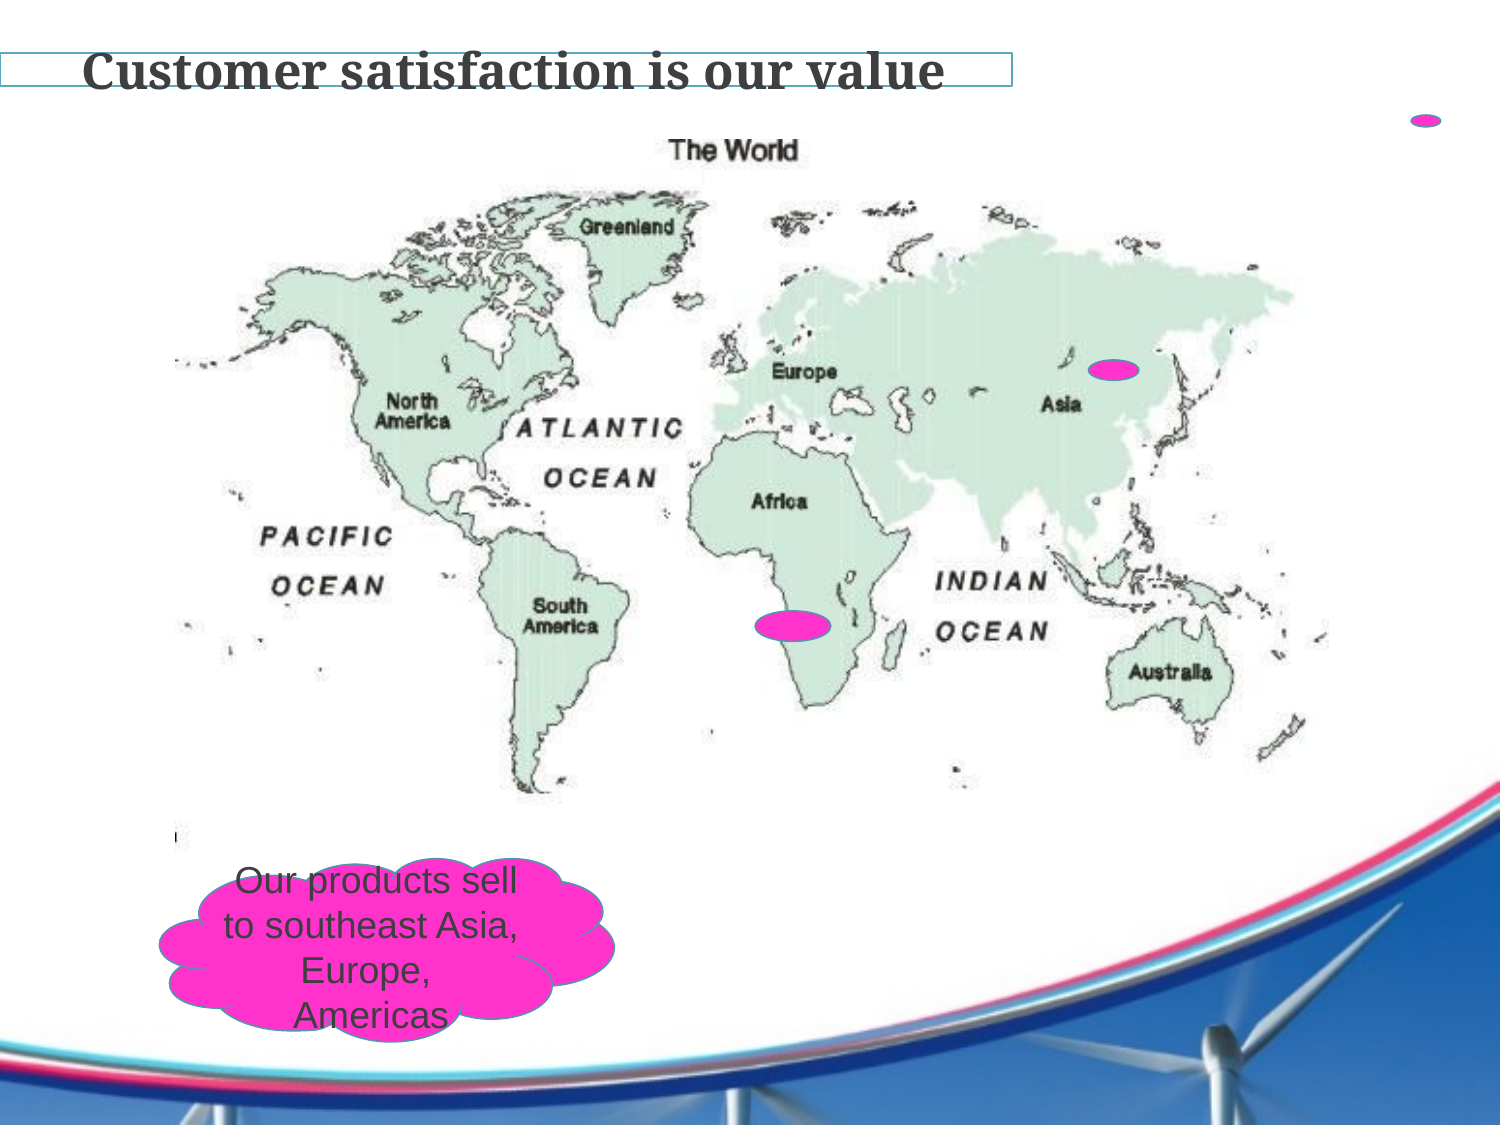

Customer satisfaction is our value
 Our products sell to southeast Asia, Europe, Americas